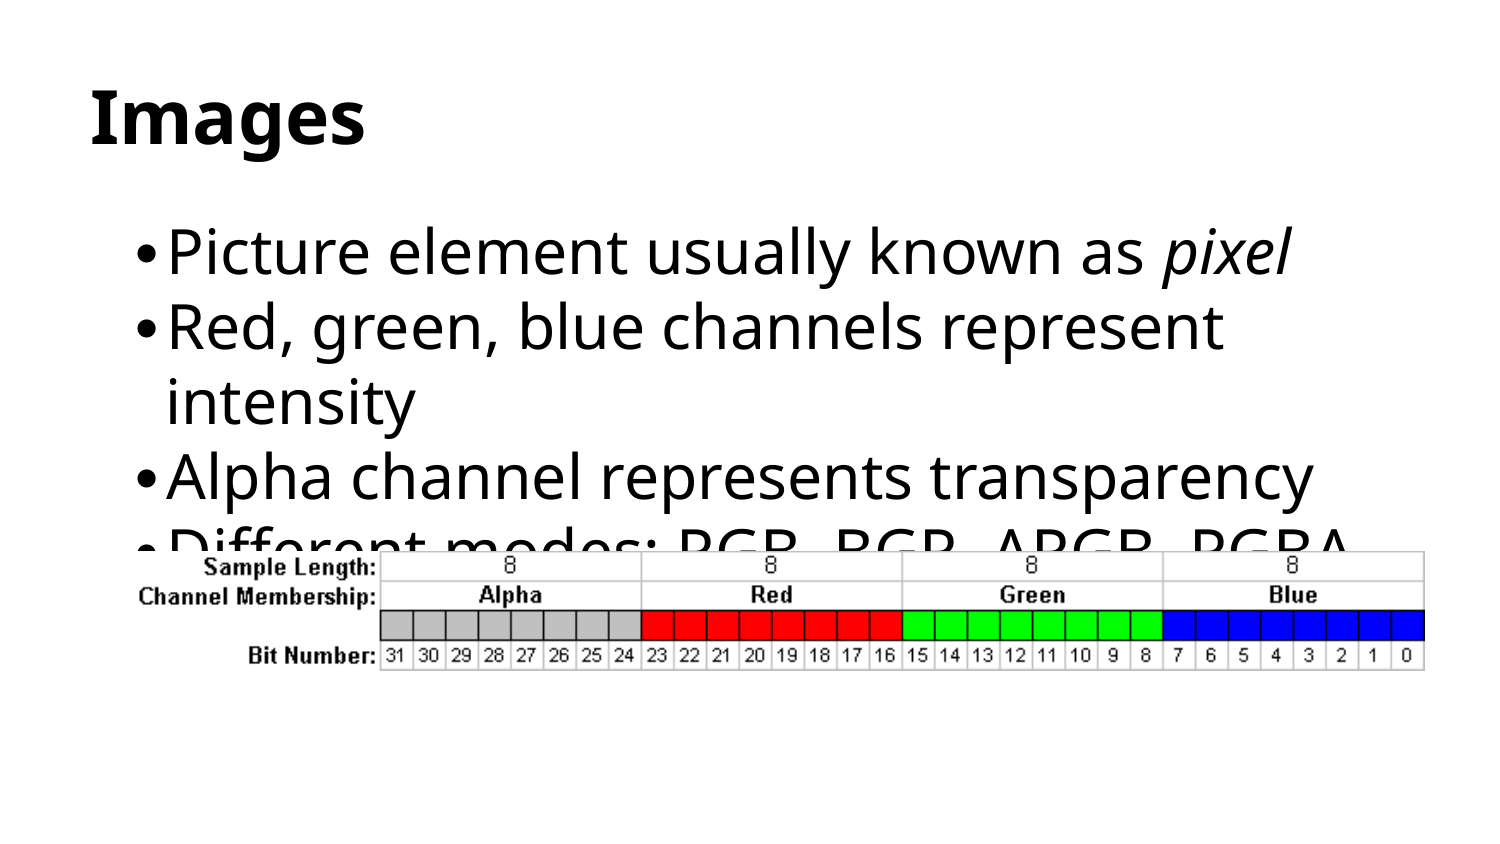

# Images
Picture element usually known as pixel
Red, green, blue channels represent intensity
Alpha channel represents transparency
Different modes: RGB, BGR, ARGB, RGBA, ABGR, ...